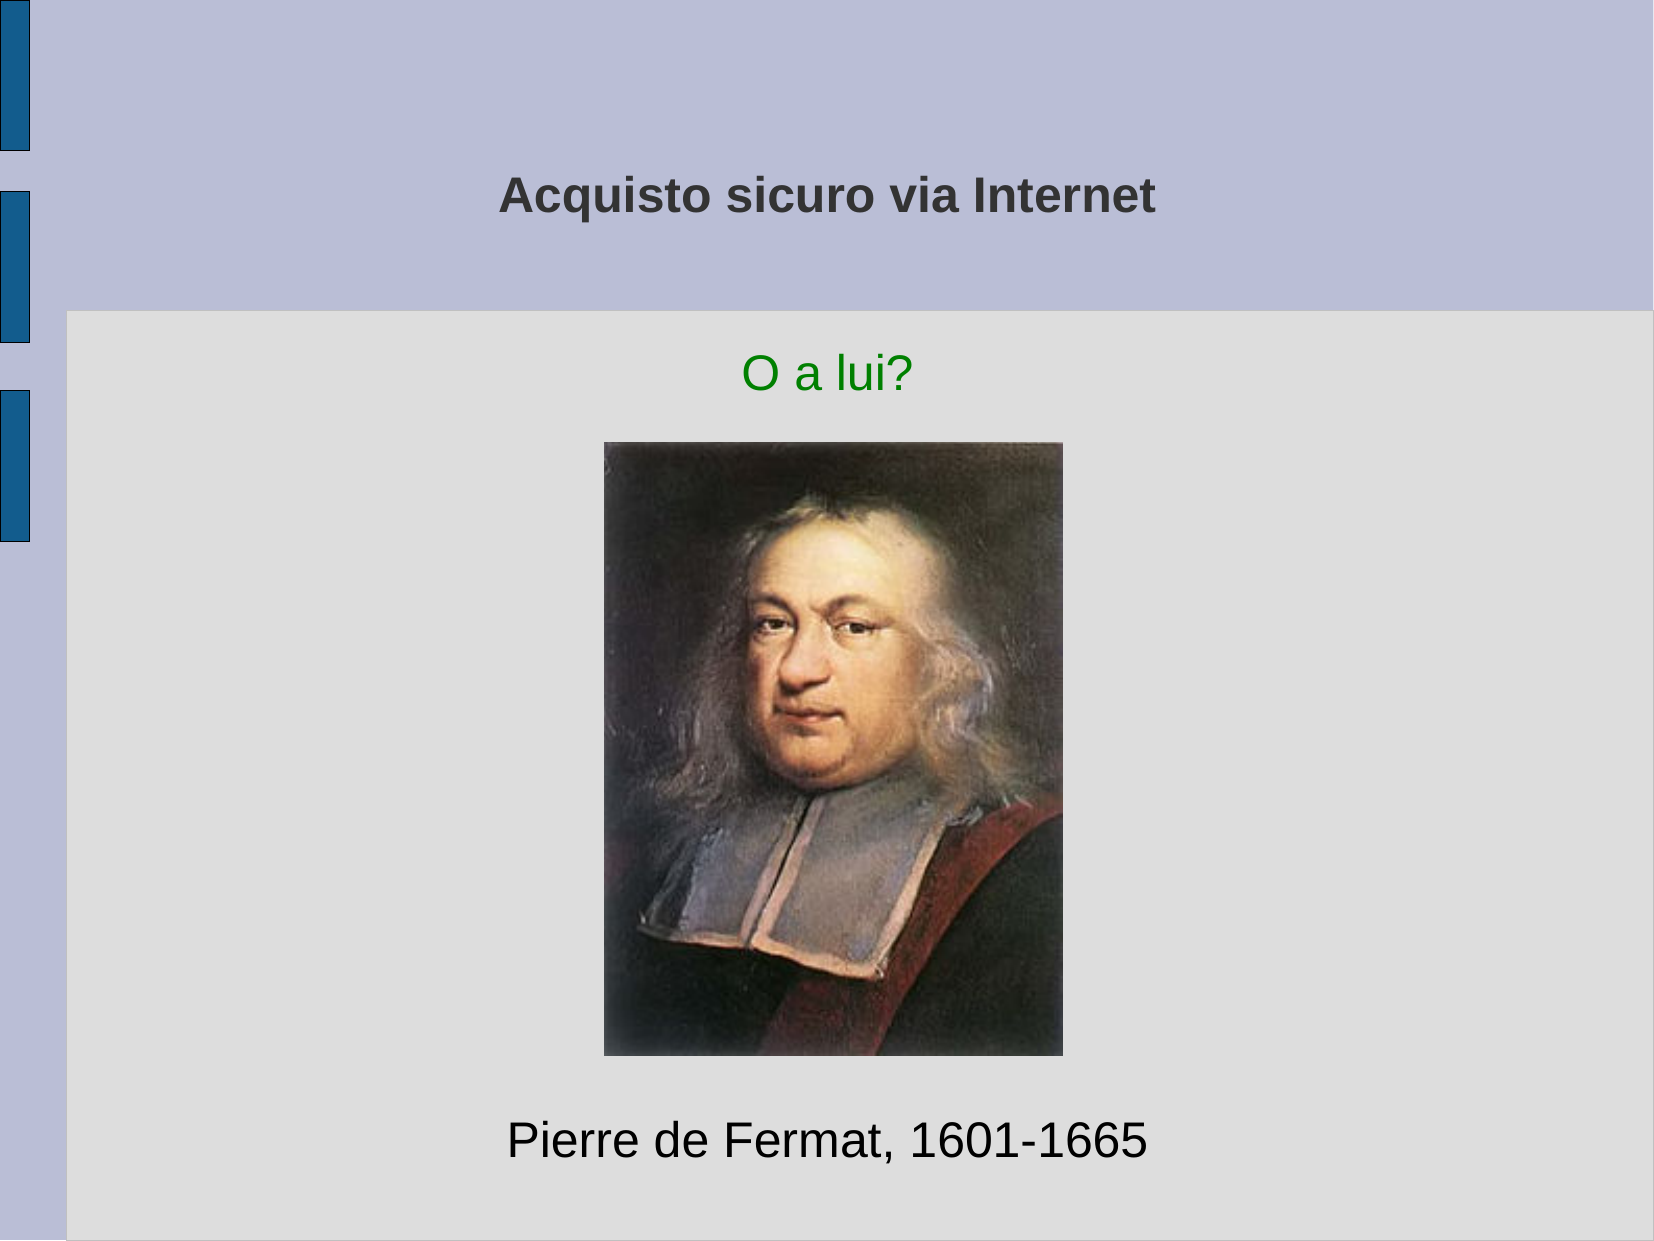

# Acquisto sicuro via Internet
O a lui?
Pierre de Fermat, 1601-1665